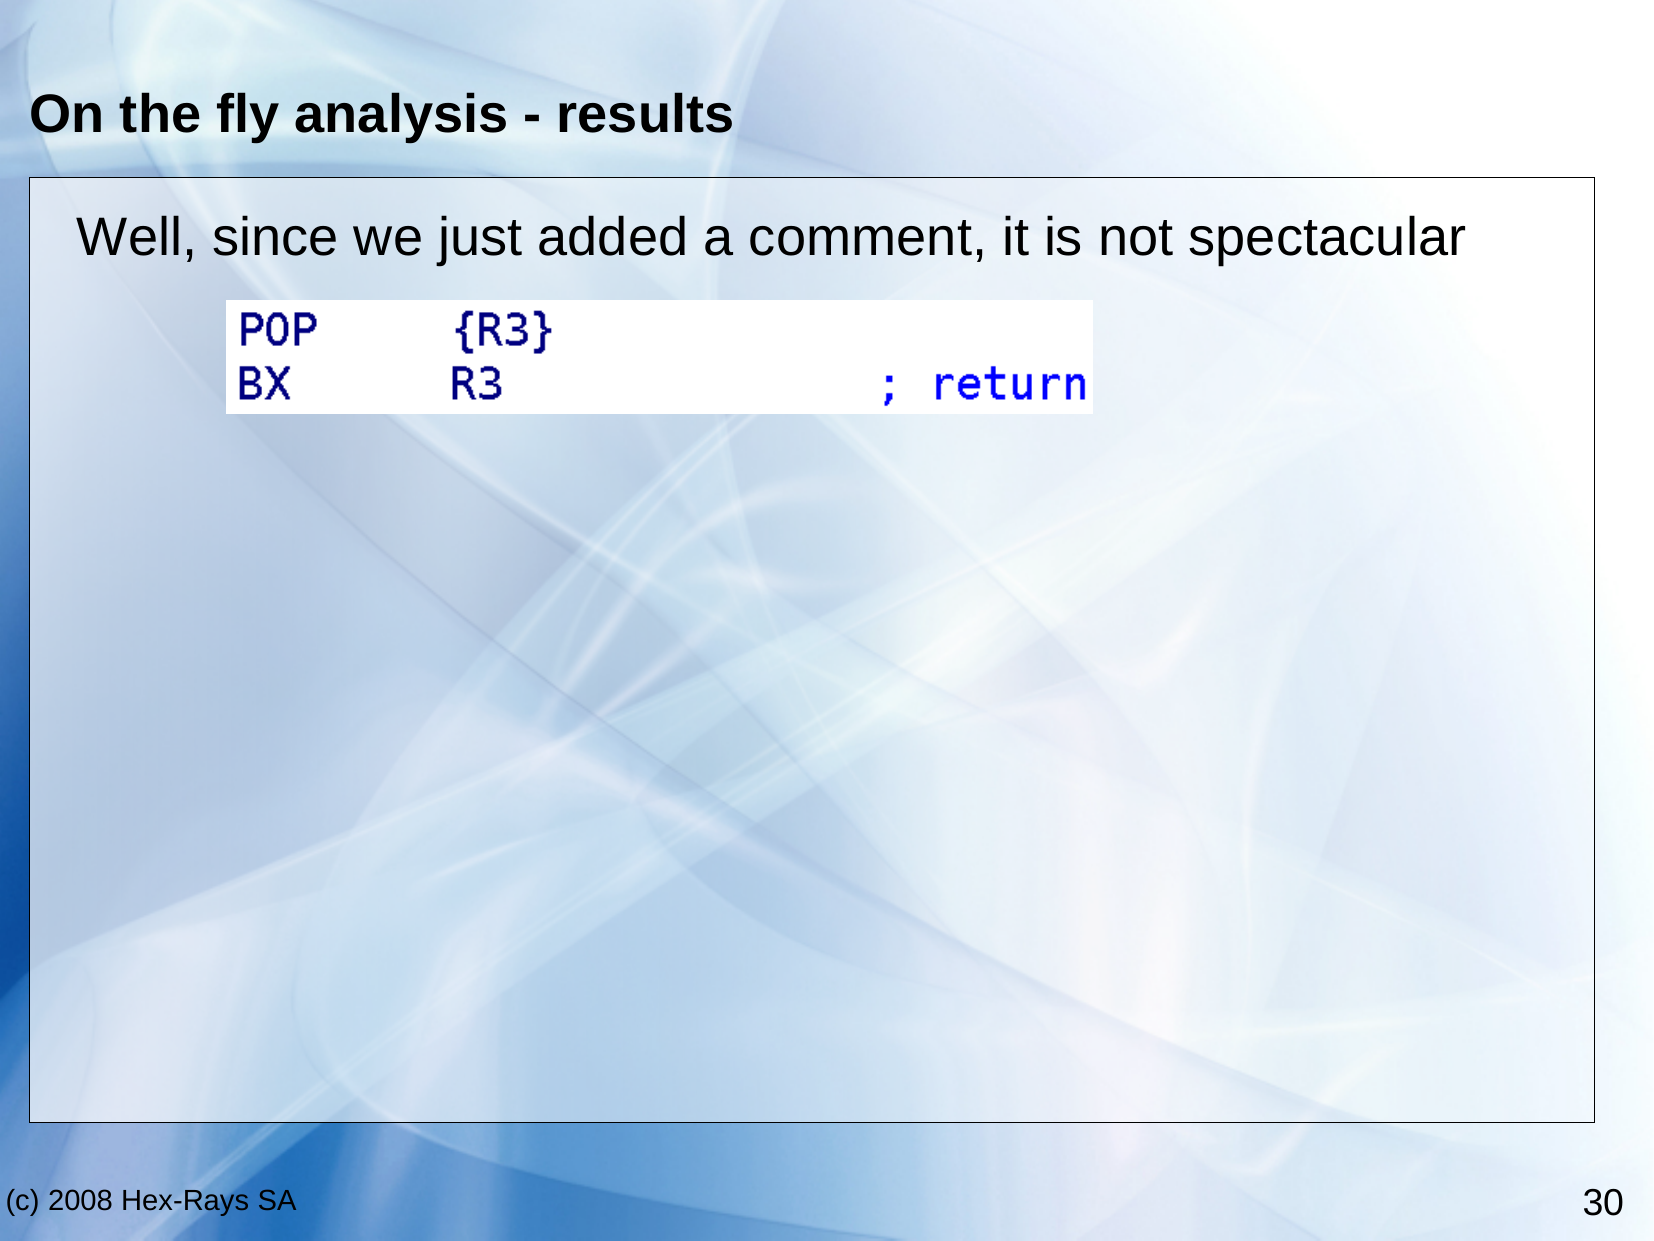

# On the fly analysis - results
Well, since we just added a comment, it is not spectacular
30
(c) 2008 Hex-Rays SA